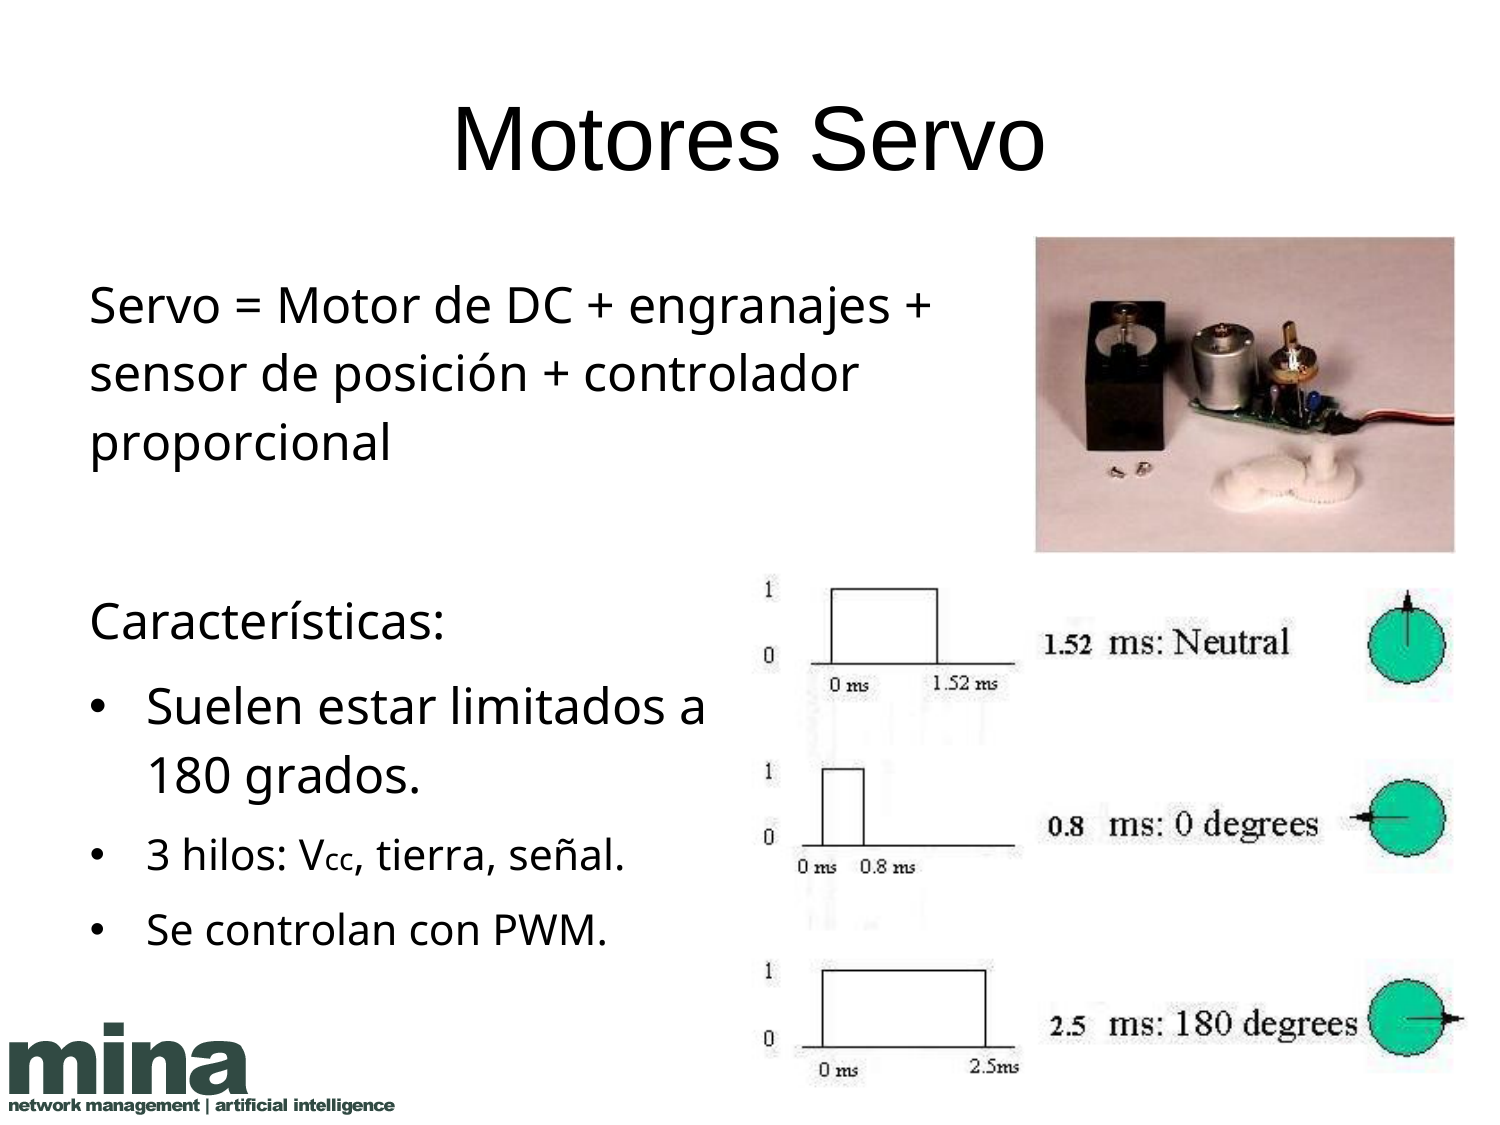

# Motores Servo
Servo = Motor de DC + engranajes + sensor de posición + controlador proporcional
Características:
Suelen estar limitados a 180 grados.
3 hilos: Vcc, tierra, señal.
Se controlan con PWM.